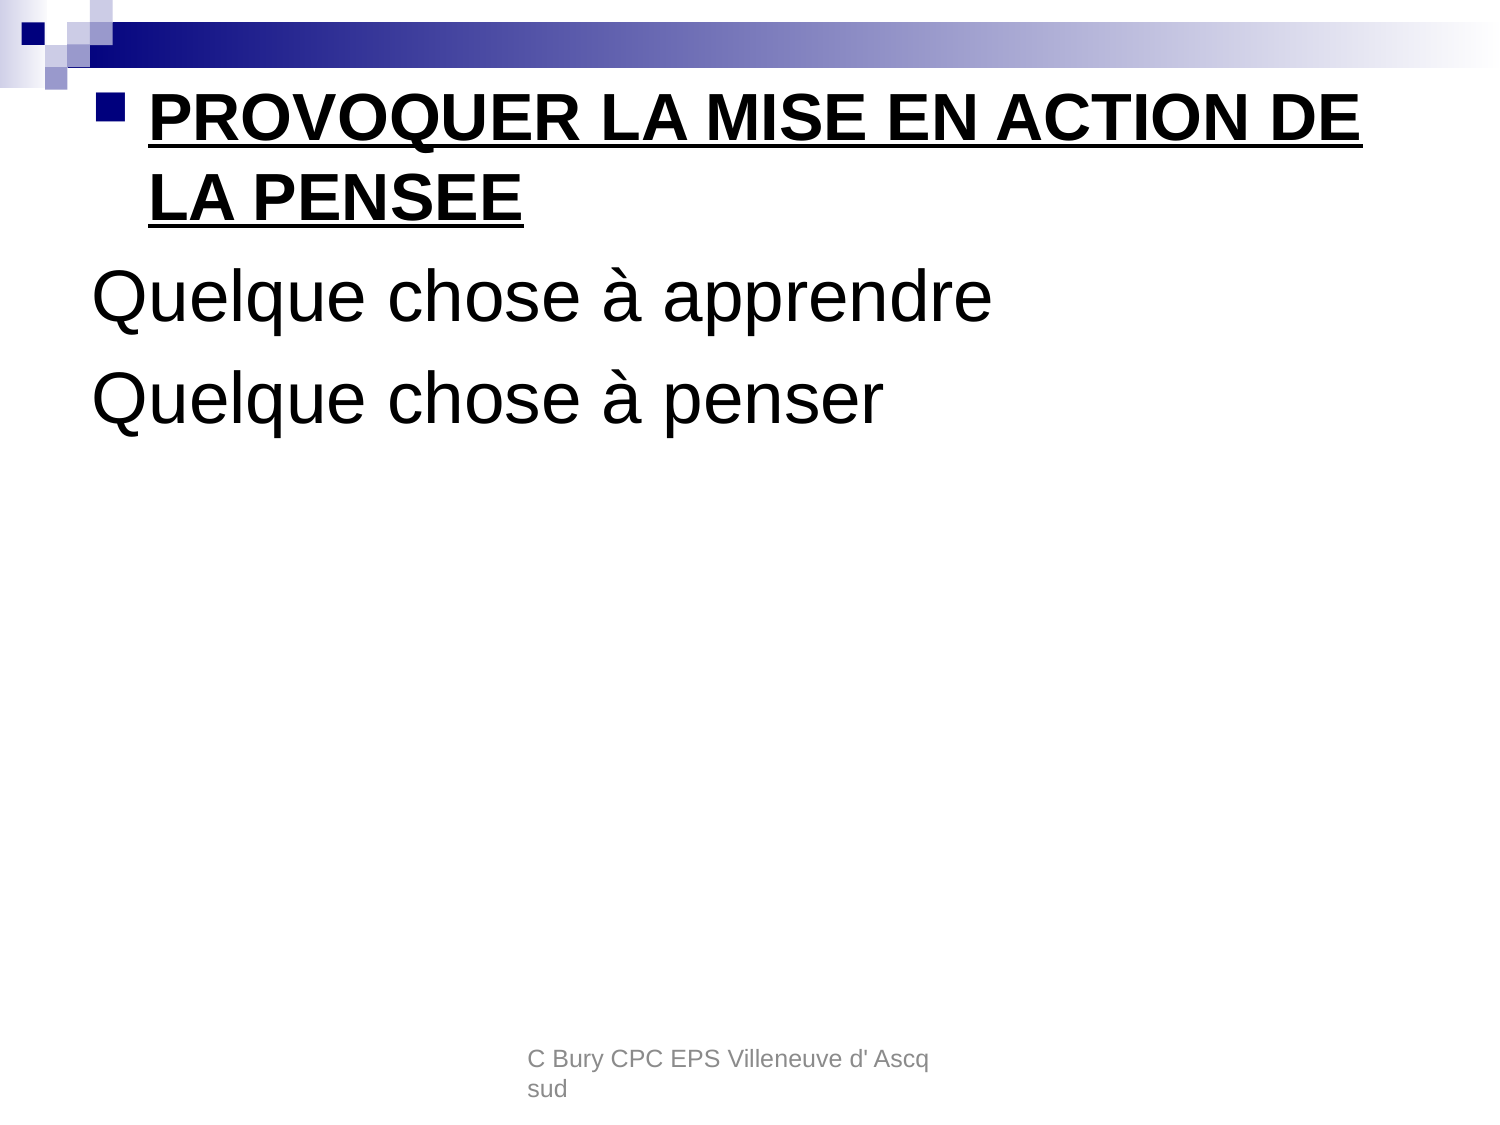

# PROVOQUER LA MISE EN ACTION DE LA PENSEE
Quelque chose à apprendre
Quelque chose à penser
OUVRIR DES ALTERNATIVES DE CHOIX
Des alternatives possibles
La difficulté de choisir
C Bury CPC EPS Villeneuve d' Ascq sud